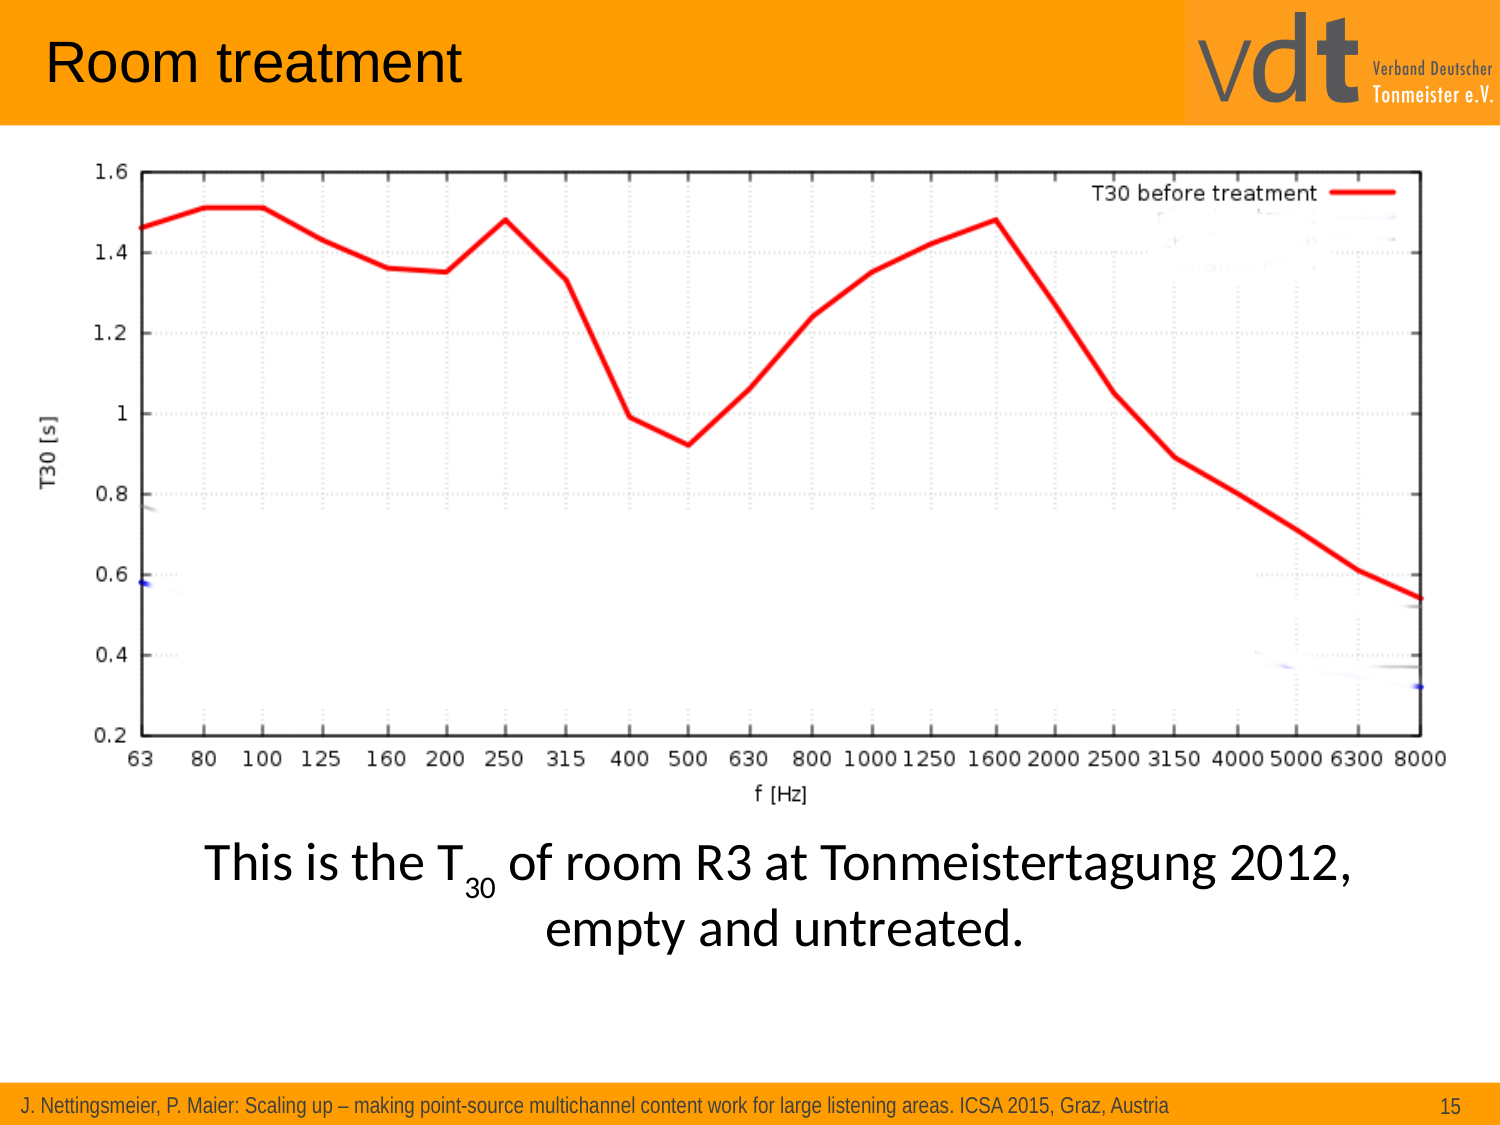

# Room treatment
This is the T30 of room R3 at Tonmeistertagung 2012,
empty and untreated.